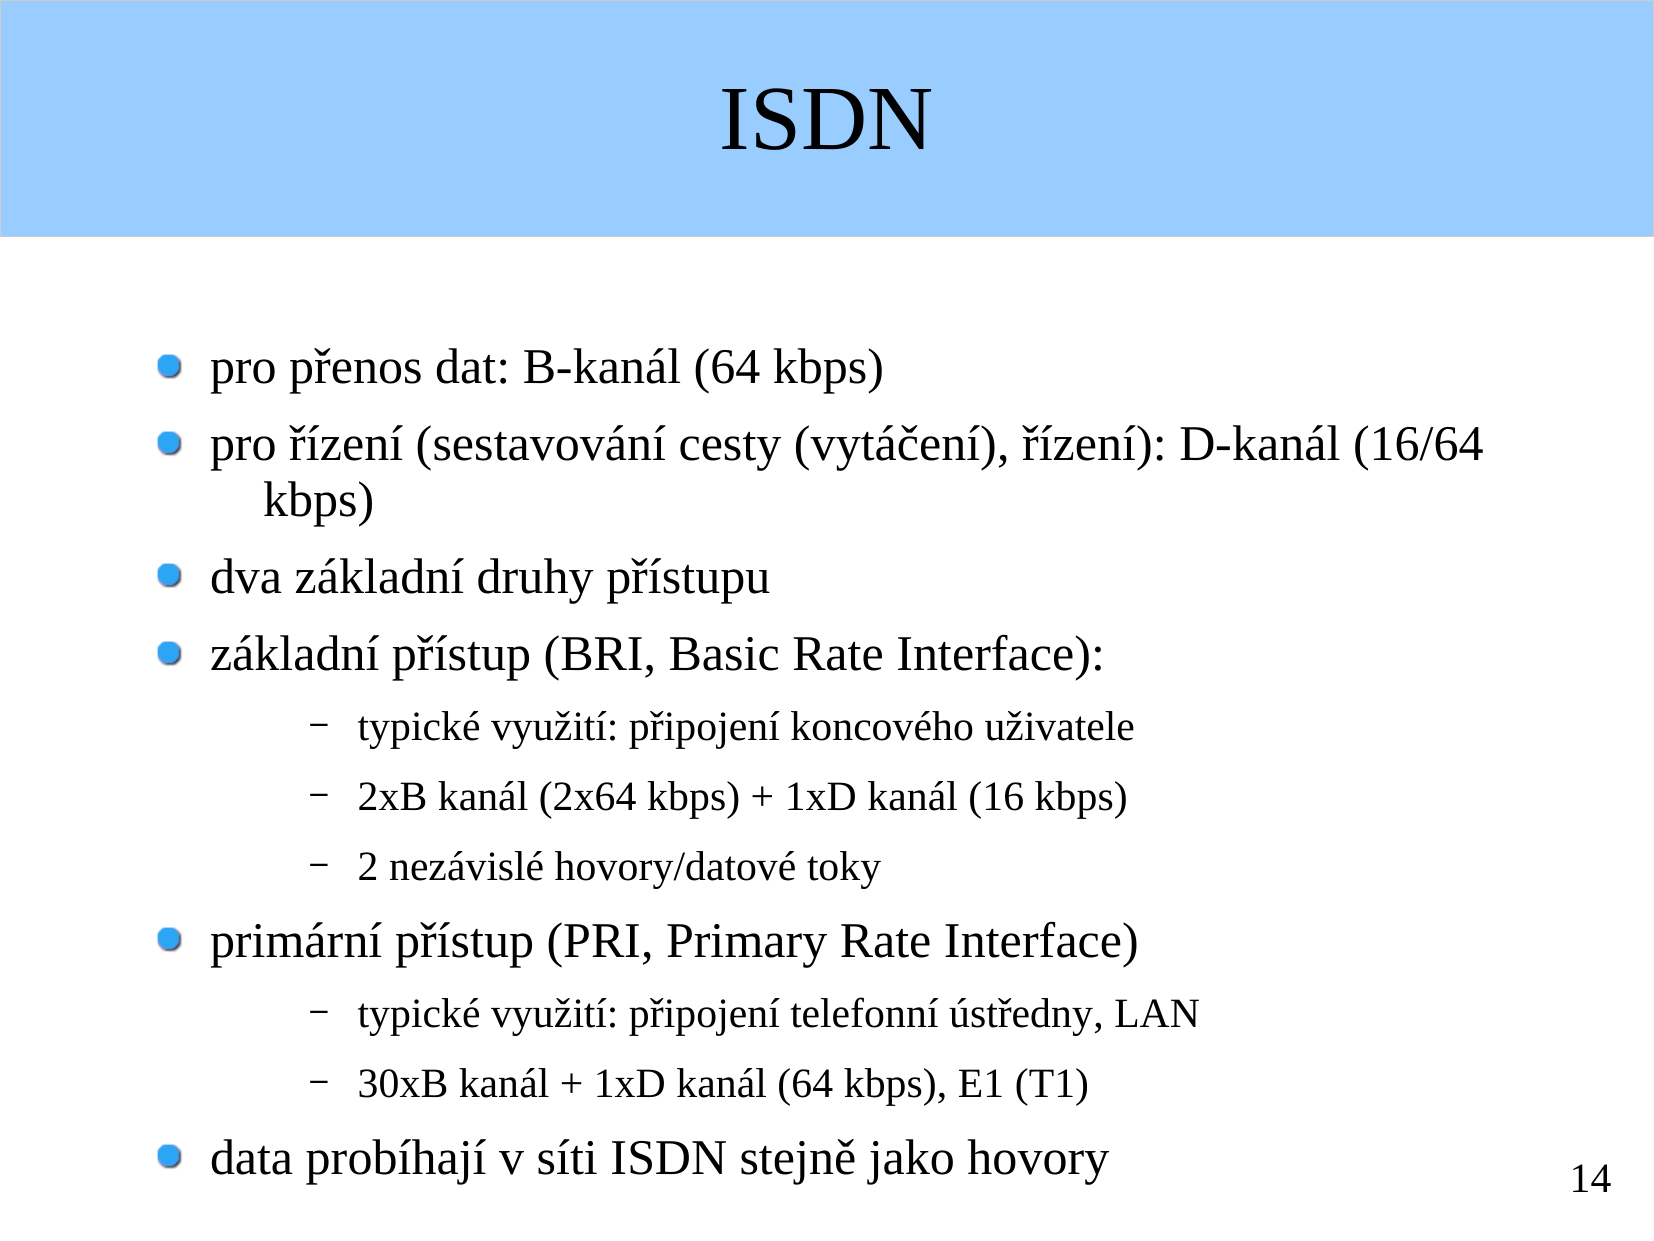

# ISDN
pro přenos dat: B-kanál (64 kbps)
pro řízení (sestavování cesty (vytáčení), řízení): D-kanál (16/64 kbps)
dva základní druhy přístupu
základní přístup (BRI, Basic Rate Interface):
typické využití: připojení koncového uživatele
2xB kanál (2x64 kbps) + 1xD kanál (16 kbps)
2 nezávislé hovory/datové toky
primární přístup (PRI, Primary Rate Interface)
typické využití: připojení telefonní ústředny, LAN
30xB kanál + 1xD kanál (64 kbps), E1 (T1)
data probíhají v síti ISDN stejně jako hovory